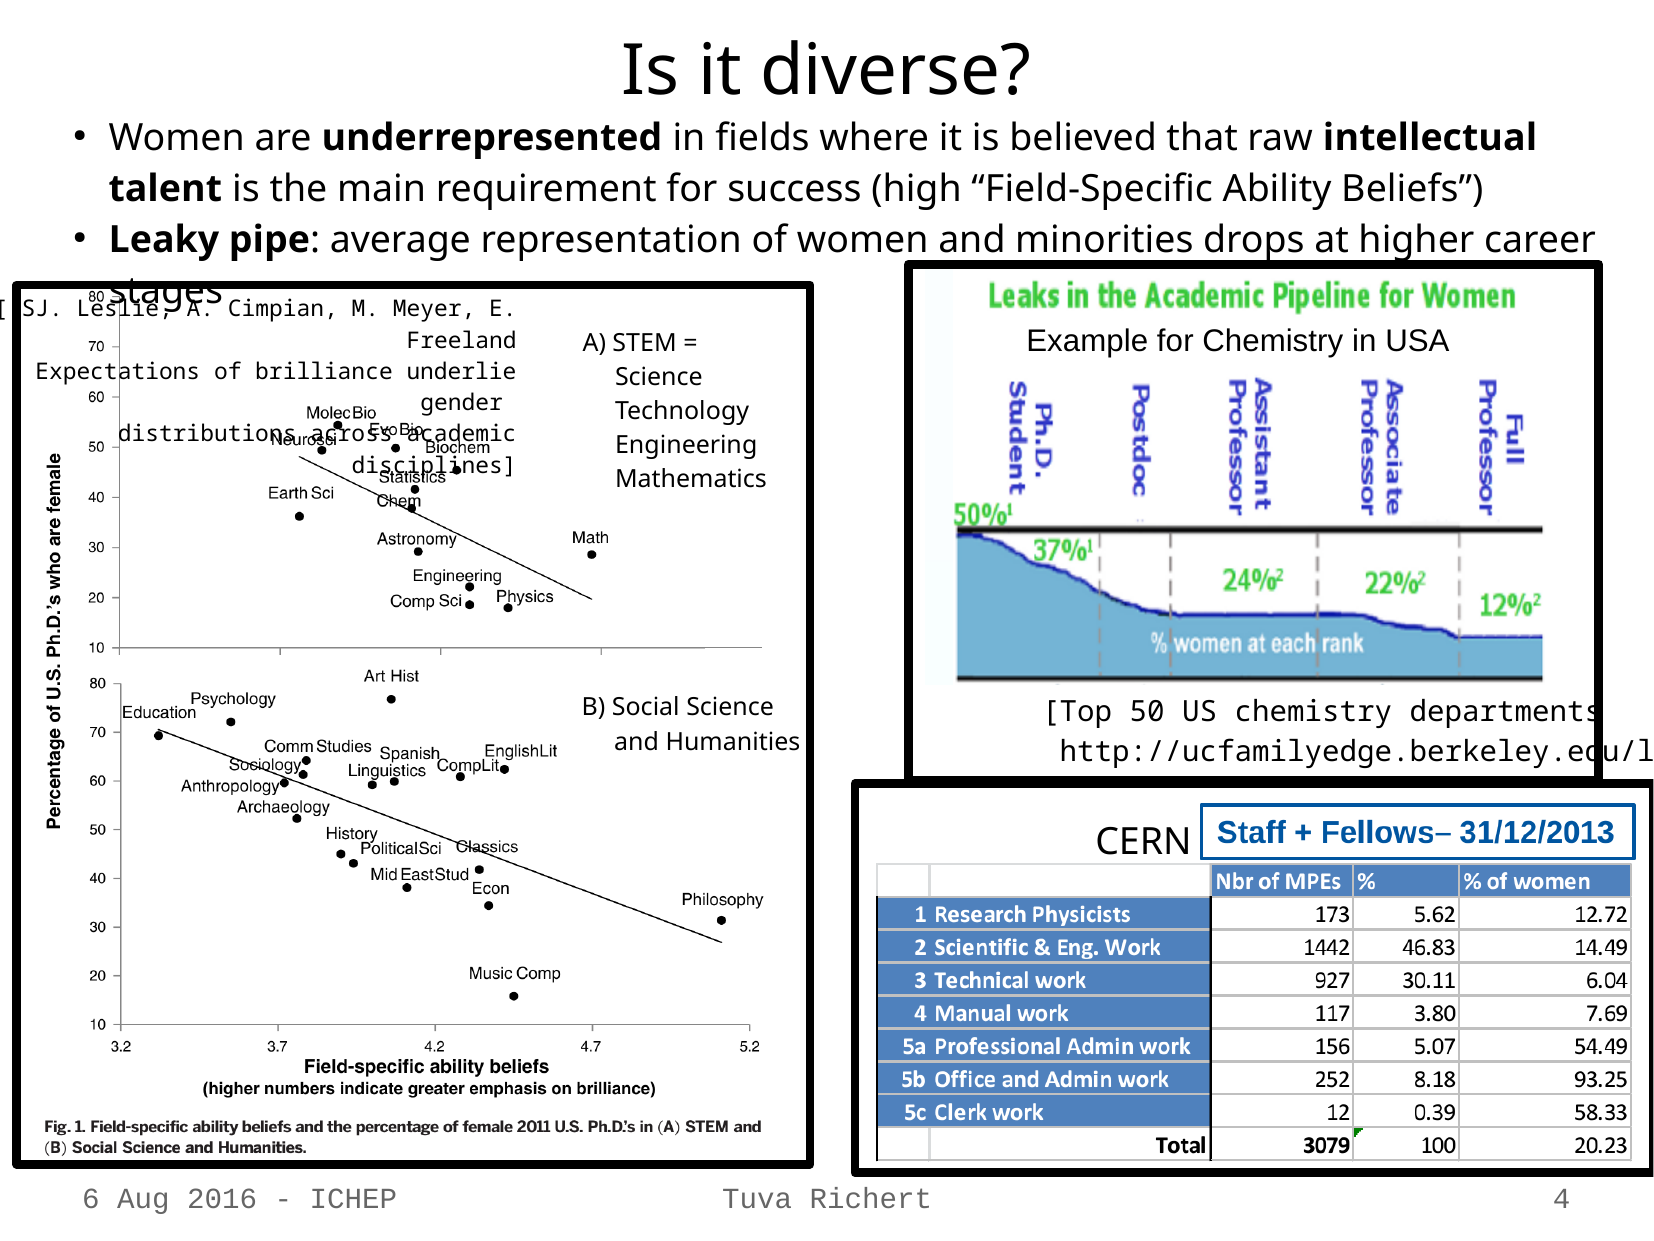

# Is it diverse?
Women are underrepresented in fields where it is believed that raw intellectual talent is the main requirement for success (high “Field-Specific Ability Beliefs”)
Leaky pipe: average representation of women and minorities drops at higher career stages
[ SJ. Leslie, A. Cimpian, M. Meyer, E. Freeland
Expectations of brilliance underlie gender
distributions across academic disciplines]
Example for Chemistry in USA
A) STEM =
 Science
 Technology
 Engineering
 Mathematics
B) Social Science
 and Humanities
[Top 50 US chemistry departments
 http://ucfamilyedge.berkeley.edu/leaks.html]
CERN
6 Aug 2016 - ICHEP
Tuva Richert
4